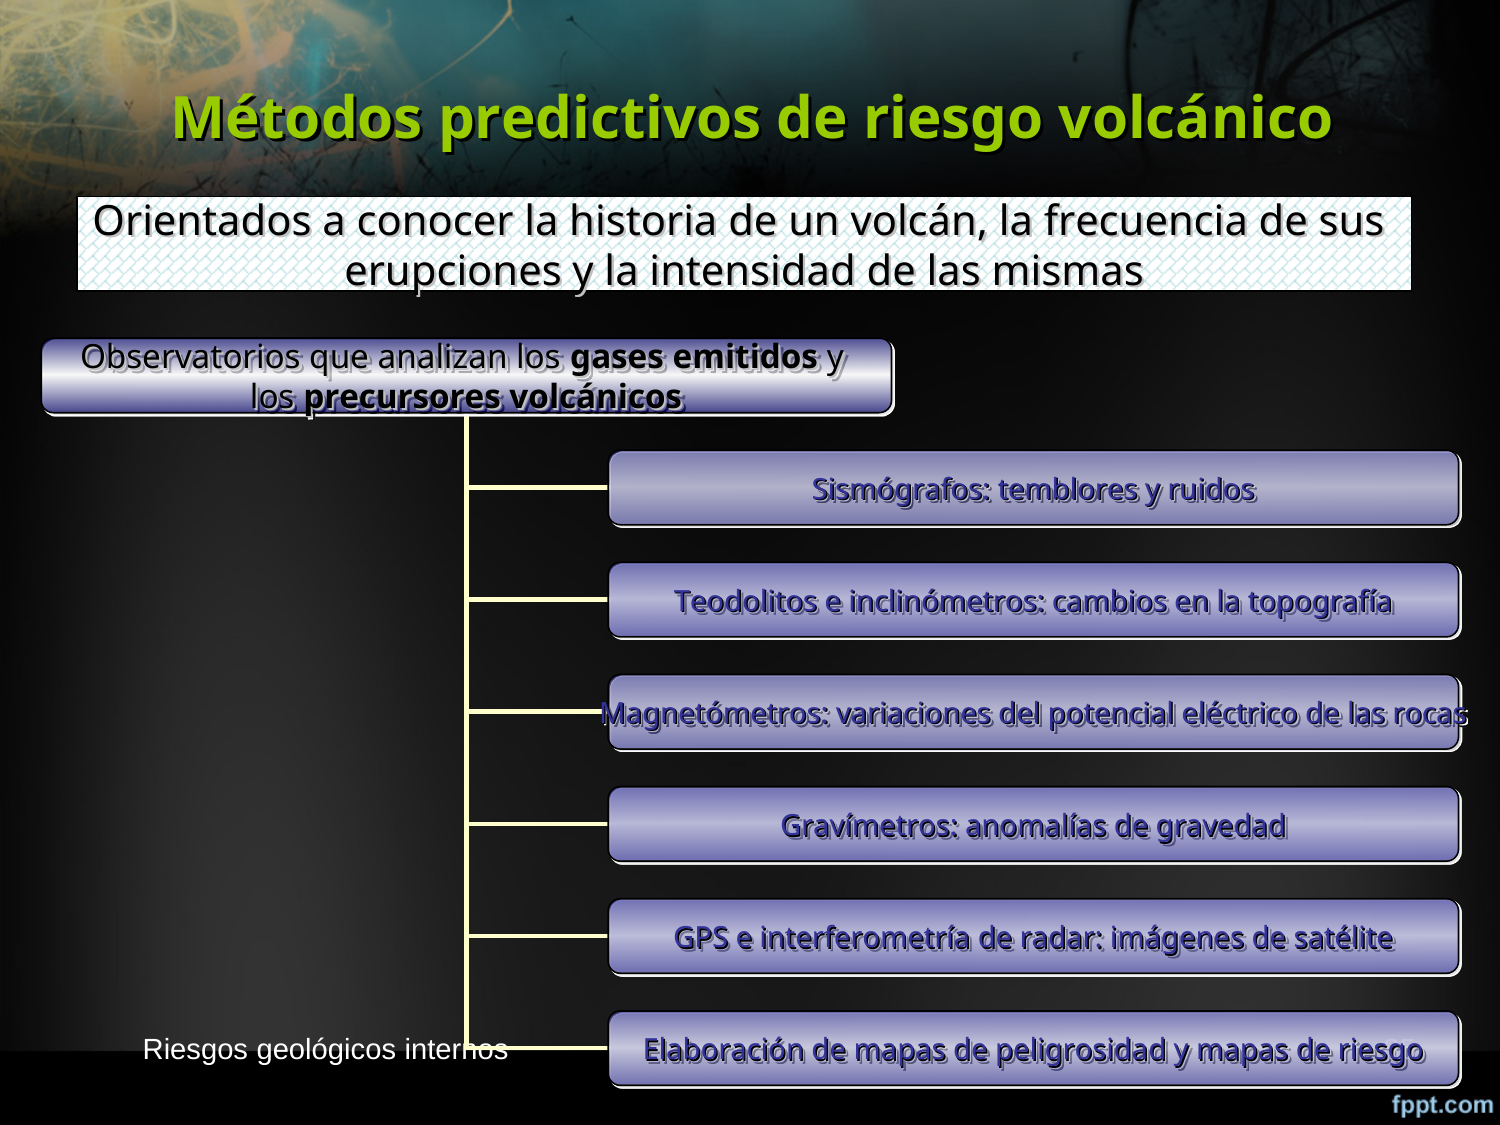

# Métodos predictivos de riesgo volcánico
Orientados a conocer la historia de un volcán, la frecuencia de sus
erupciones y la intensidad de las mismas
Observatorios que analizan los gases emitidos y
los precursores volcánicos
Sismógrafos: temblores y ruidos
Teodolitos e inclinómetros: cambios en la topografía
Magnetómetros: variaciones del potencial eléctrico de las rocas
Gravímetros: anomalías de gravedad
GPS e interferometría de radar: imágenes de satélite
Elaboración de mapas de peligrosidad y mapas de riesgo
Riesgos geológicos internos